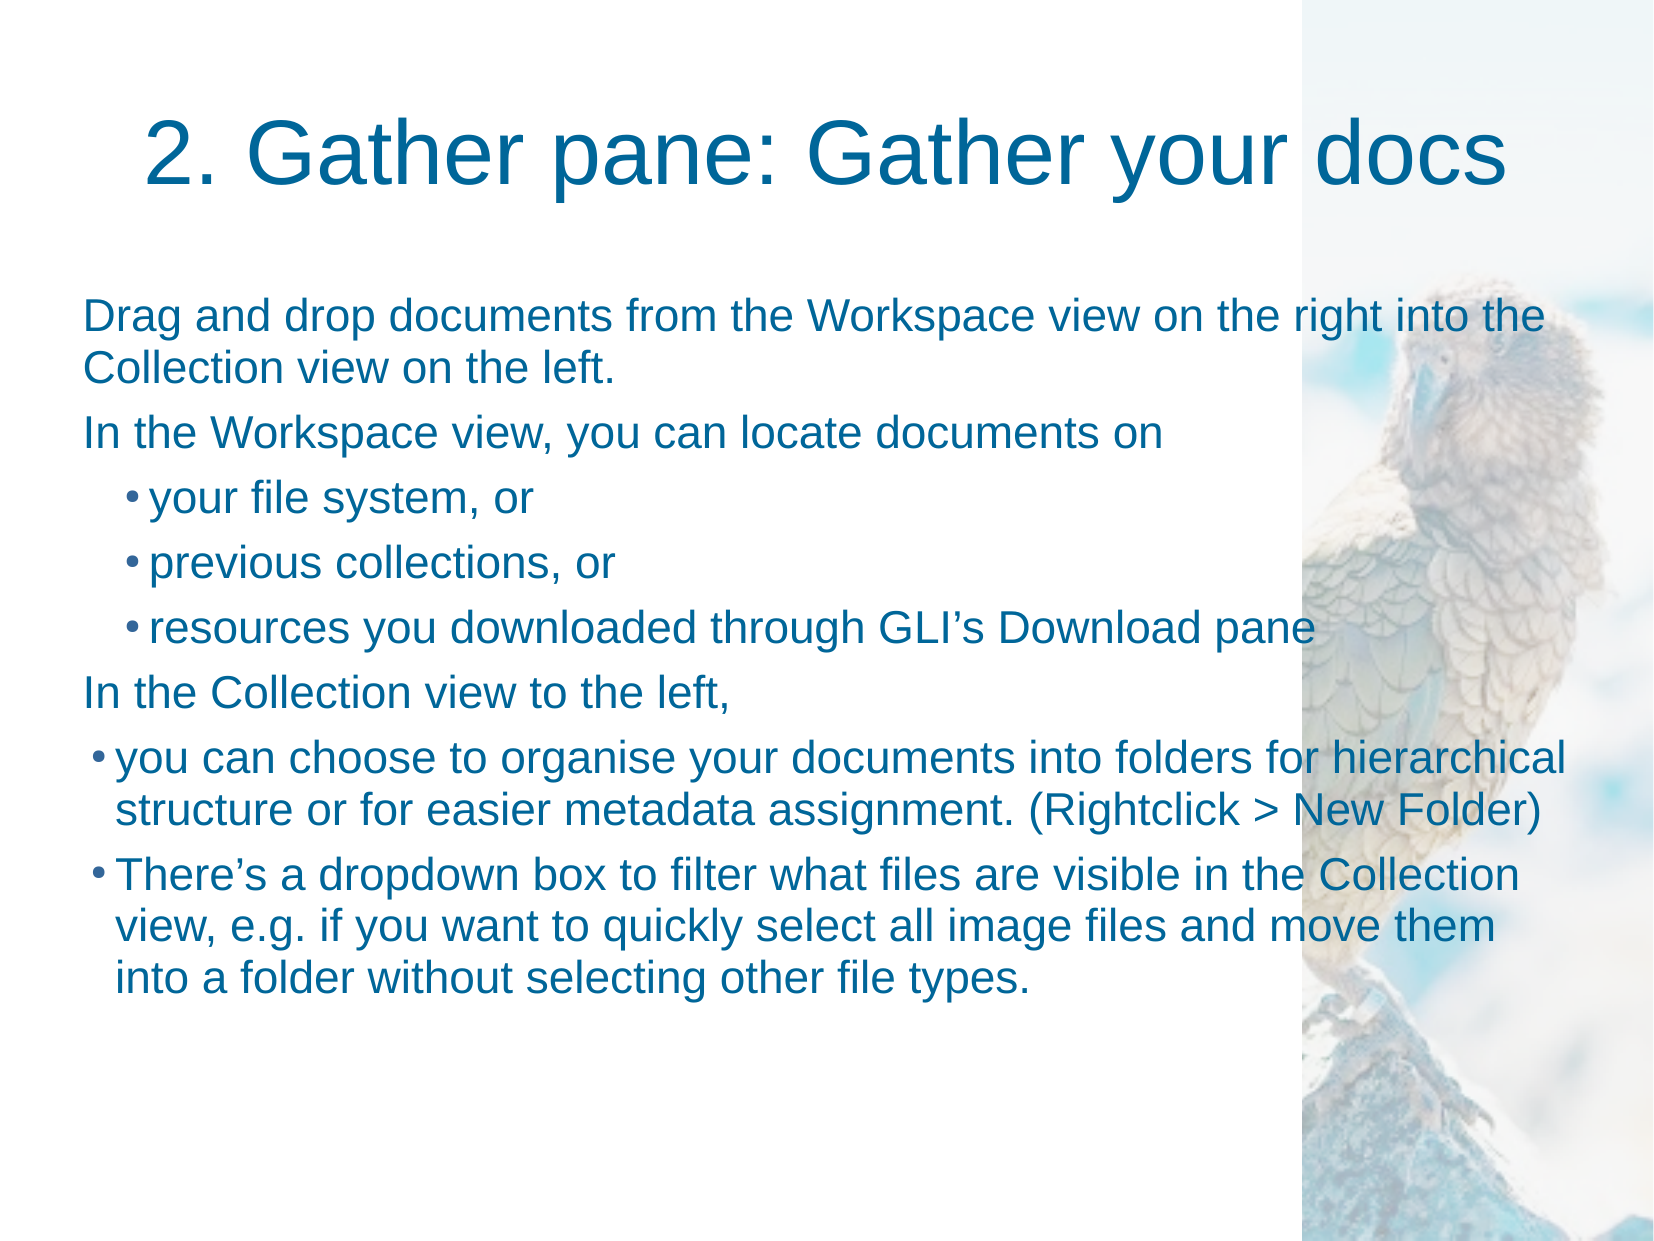

# 2. Gather pane: Gather your docs
Drag and drop documents from the Workspace view on the right into the Collection view on the left.
In the Workspace view, you can locate documents on
your file system, or
previous collections, or
resources you downloaded through GLI’s Download pane
In the Collection view to the left,
you can choose to organise your documents into folders for hierarchical structure or for easier metadata assignment. (Rightclick > New Folder)
There’s a dropdown box to filter what files are visible in the Collection view, e.g. if you want to quickly select all image files and move them into a folder without selecting other file types.